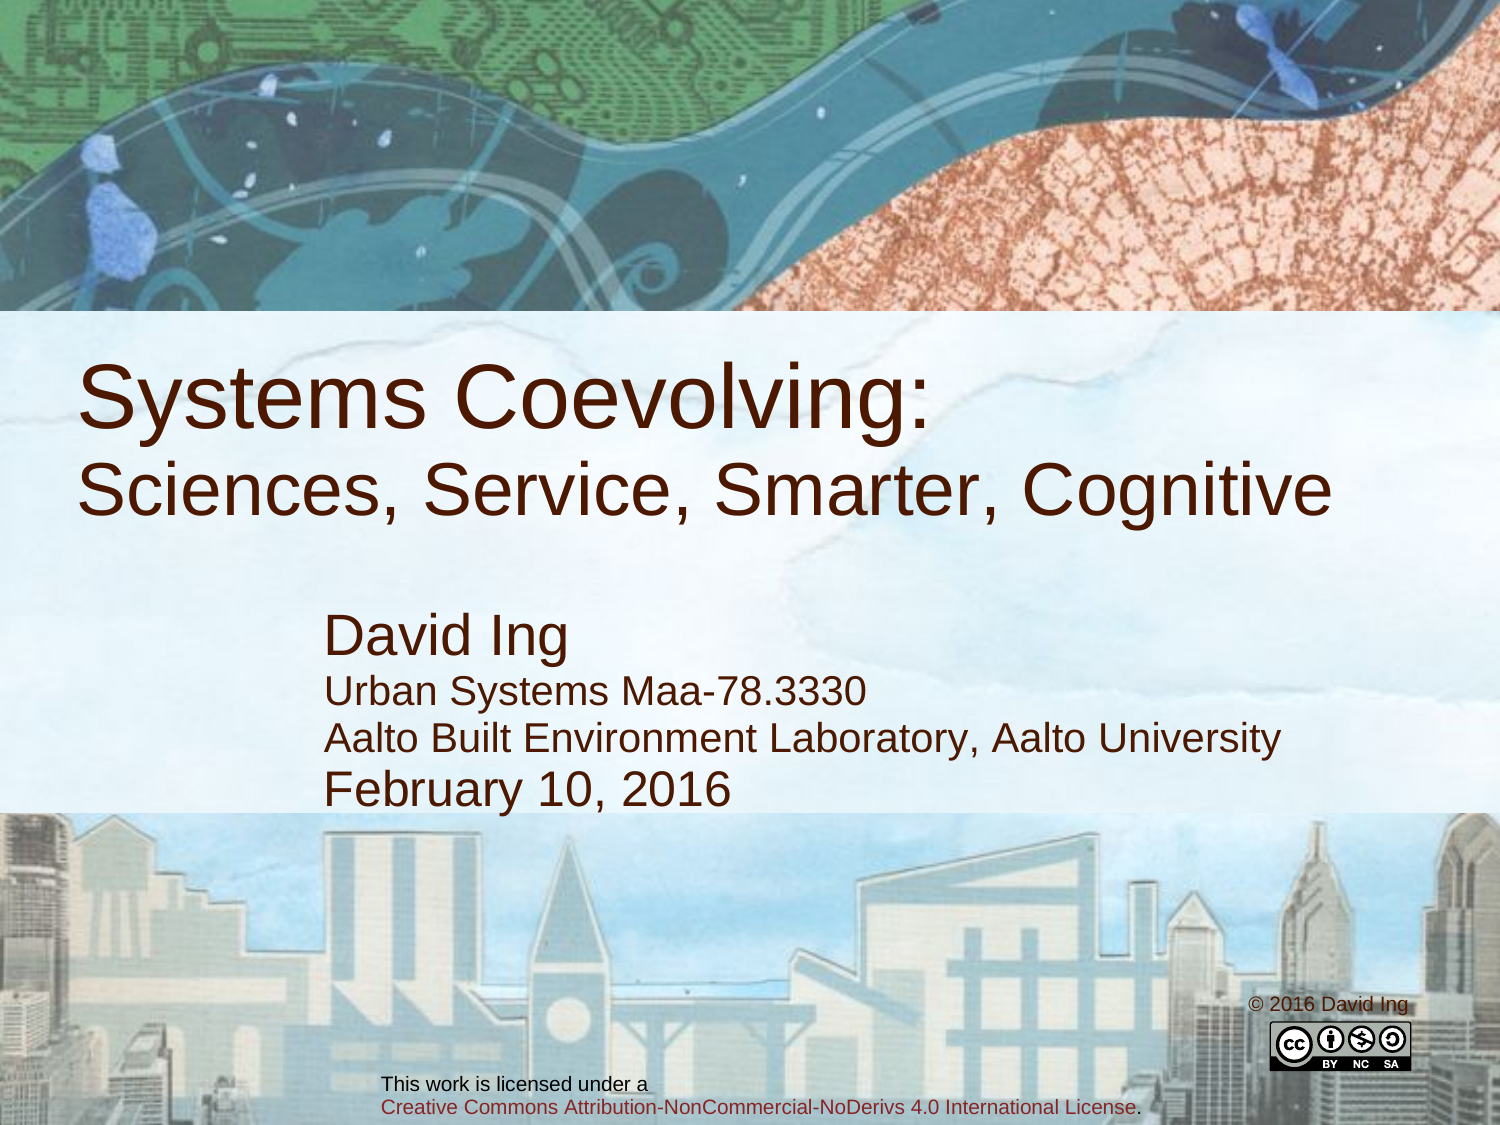

# Systems Coevolving: Sciences, Service, Smarter, Cognitive
David Ing
Urban Systems Maa-78.3330
Aalto Built Environment Laboratory, Aalto University
February 10, 2016
1
Systems Coevolving: Sciences, Service, Smarter, Cognitive
February 2016